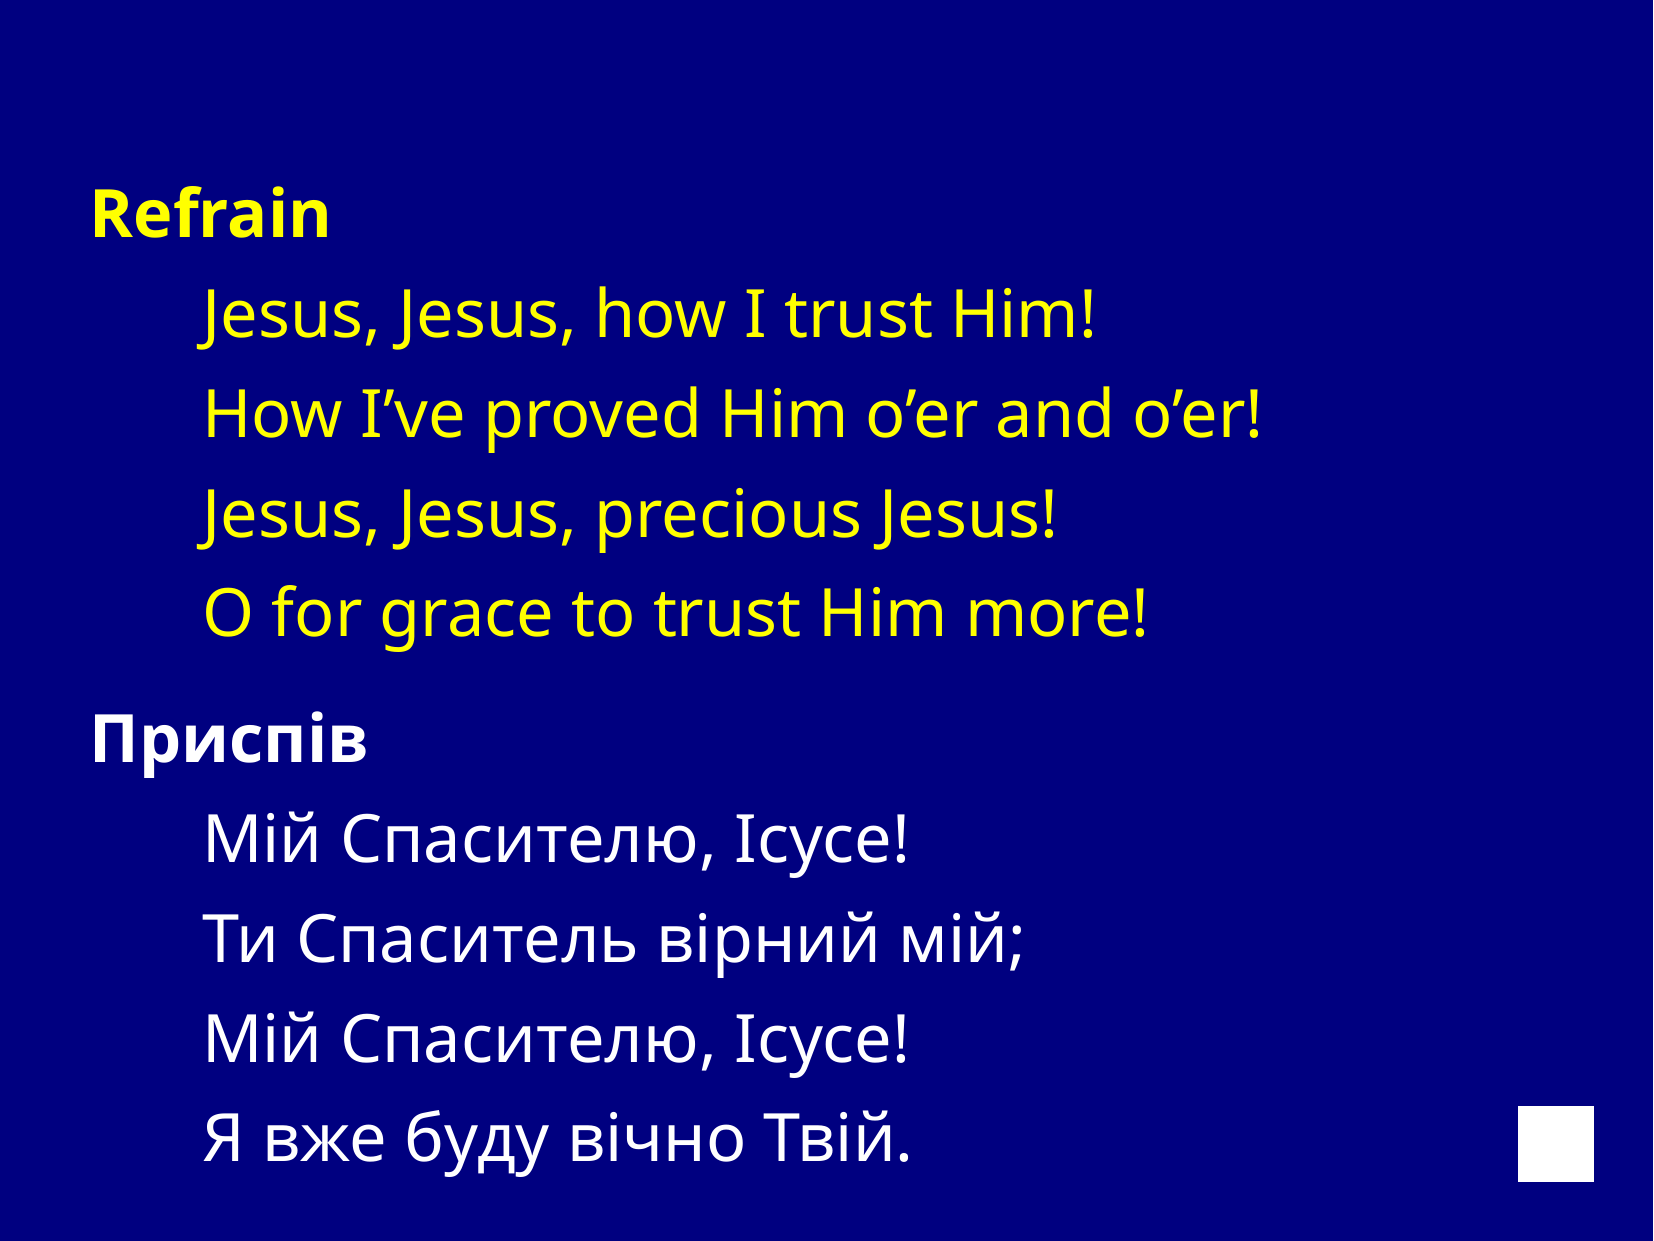

Refrain
	Jesus, Jesus, how I trust Him!
	How I’ve proved Him o’er and o’er!
	Jesus, Jesus, precious Jesus!
	O for grace to trust Him more!
Приспів
	Мій Спасителю, Ісусе!
	Ти Спаситель вірний мій;
	Мій Спасителю, Ісусе!
	Я вже буду вічно Твій.